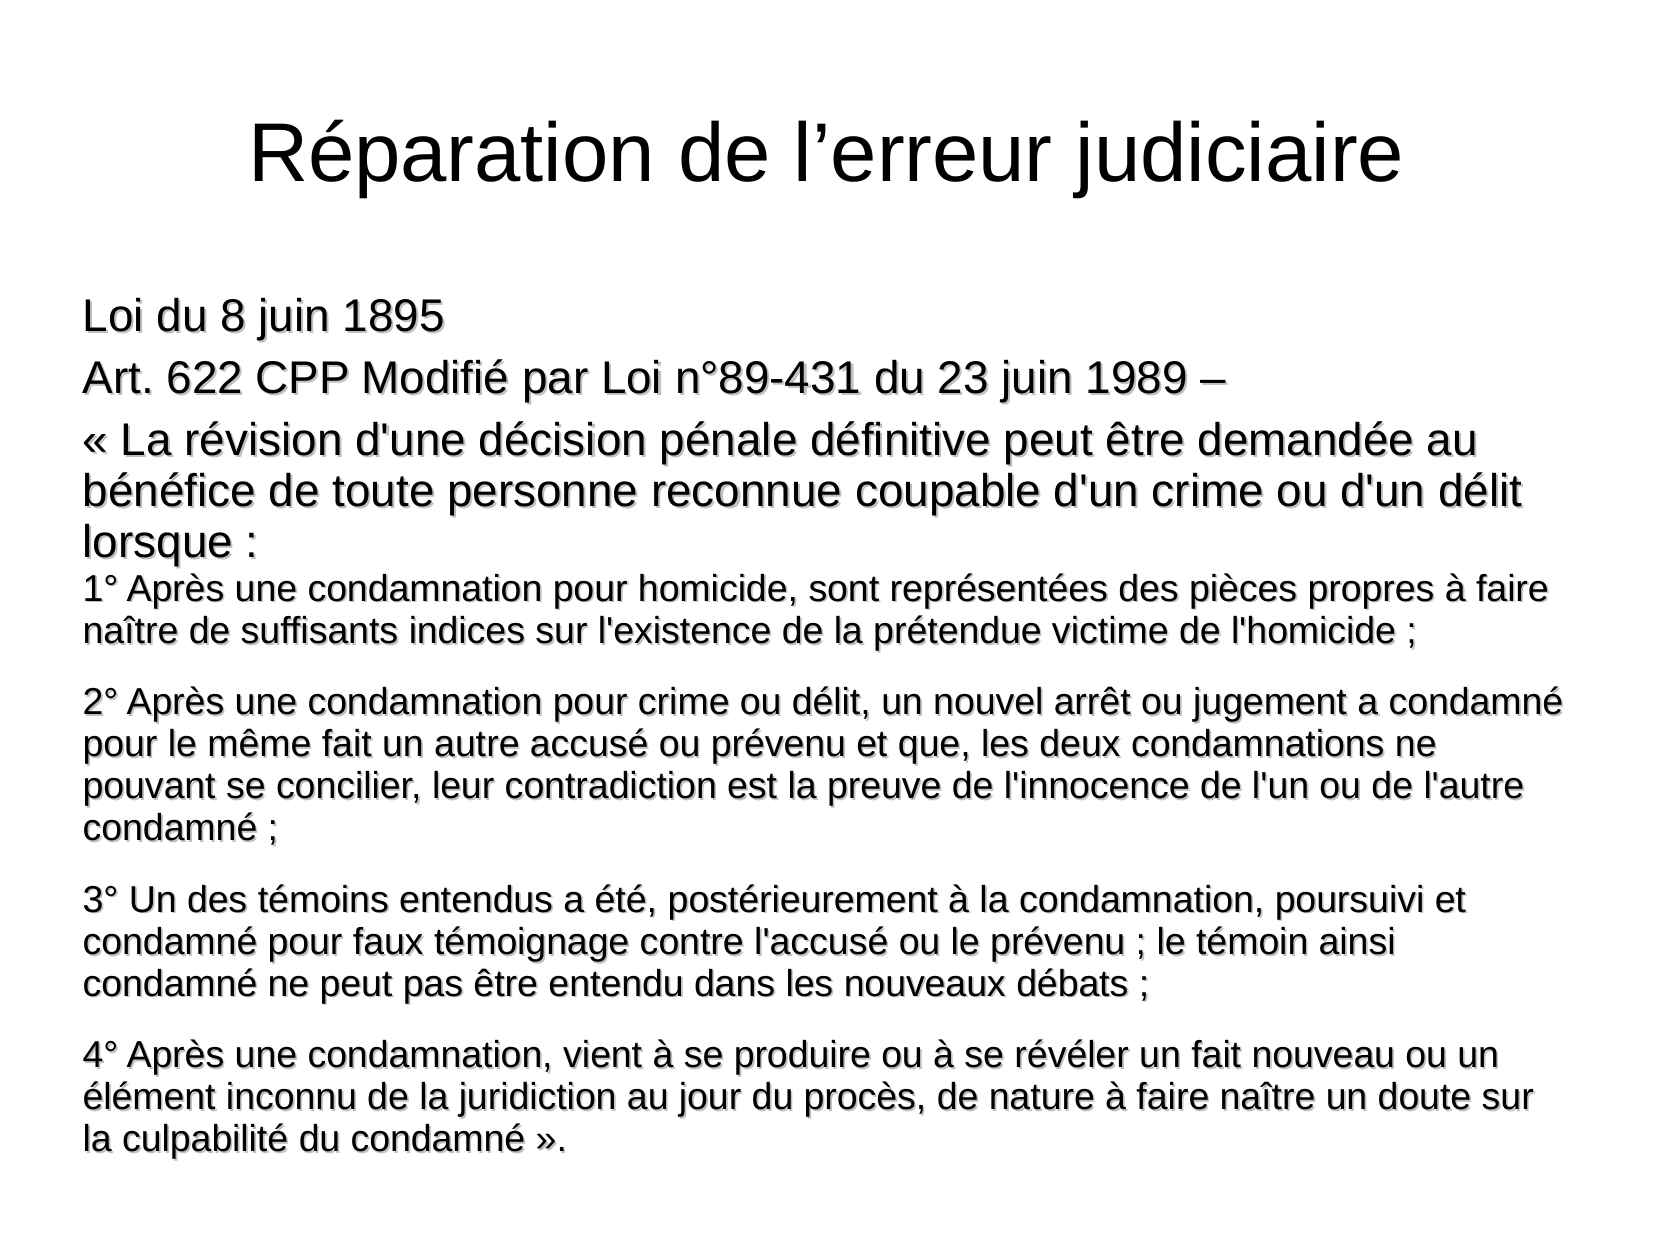

# Réparation de l’erreur judiciaire
Loi du 8 juin 1895
Art. 622 CPP Modifié par Loi n°89-431 du 23 juin 1989 –
« La révision d'une décision pénale définitive peut être demandée au bénéfice de toute personne reconnue coupable d'un crime ou d'un délit lorsque :
1° Après une condamnation pour homicide, sont représentées des pièces propres à faire naître de suffisants indices sur l'existence de la prétendue victime de l'homicide ;
2° Après une condamnation pour crime ou délit, un nouvel arrêt ou jugement a condamné pour le même fait un autre accusé ou prévenu et que, les deux condamnations ne pouvant se concilier, leur contradiction est la preuve de l'innocence de l'un ou de l'autre condamné ;
3° Un des témoins entendus a été, postérieurement à la condamnation, poursuivi et condamné pour faux témoignage contre l'accusé ou le prévenu ; le témoin ainsi condamné ne peut pas être entendu dans les nouveaux débats ;
4° Après une condamnation, vient à se produire ou à se révéler un fait nouveau ou un élément inconnu de la juridiction au jour du procès, de nature à faire naître un doute sur la culpabilité du condamné ».